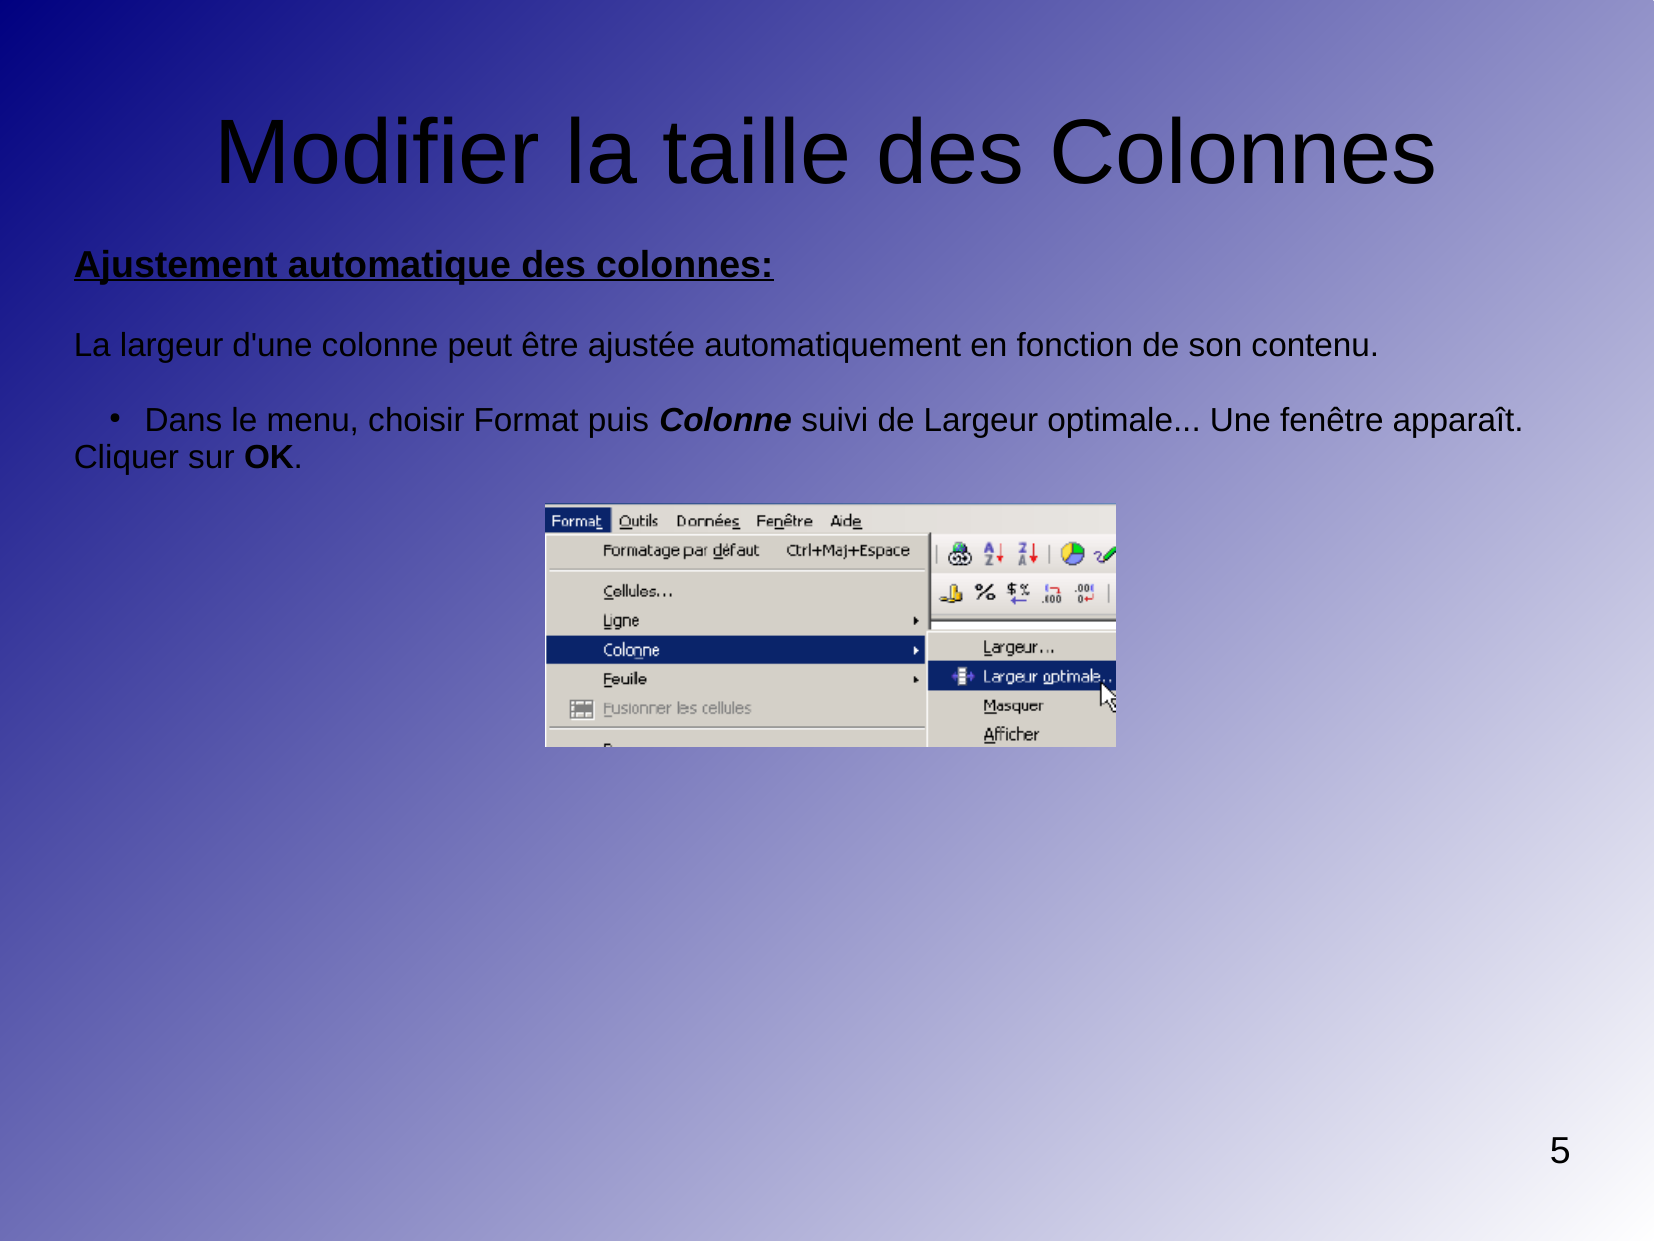

# Modifier la taille des Colonnes
Ajustement automatique des colonnes:
La largeur d'une colonne peut être ajustée automatiquement en fonction de son contenu.
Dans le menu, choisir Format puis Colonne suivi de Largeur optimale... Une fenêtre apparaît.
Cliquer sur OK.
5